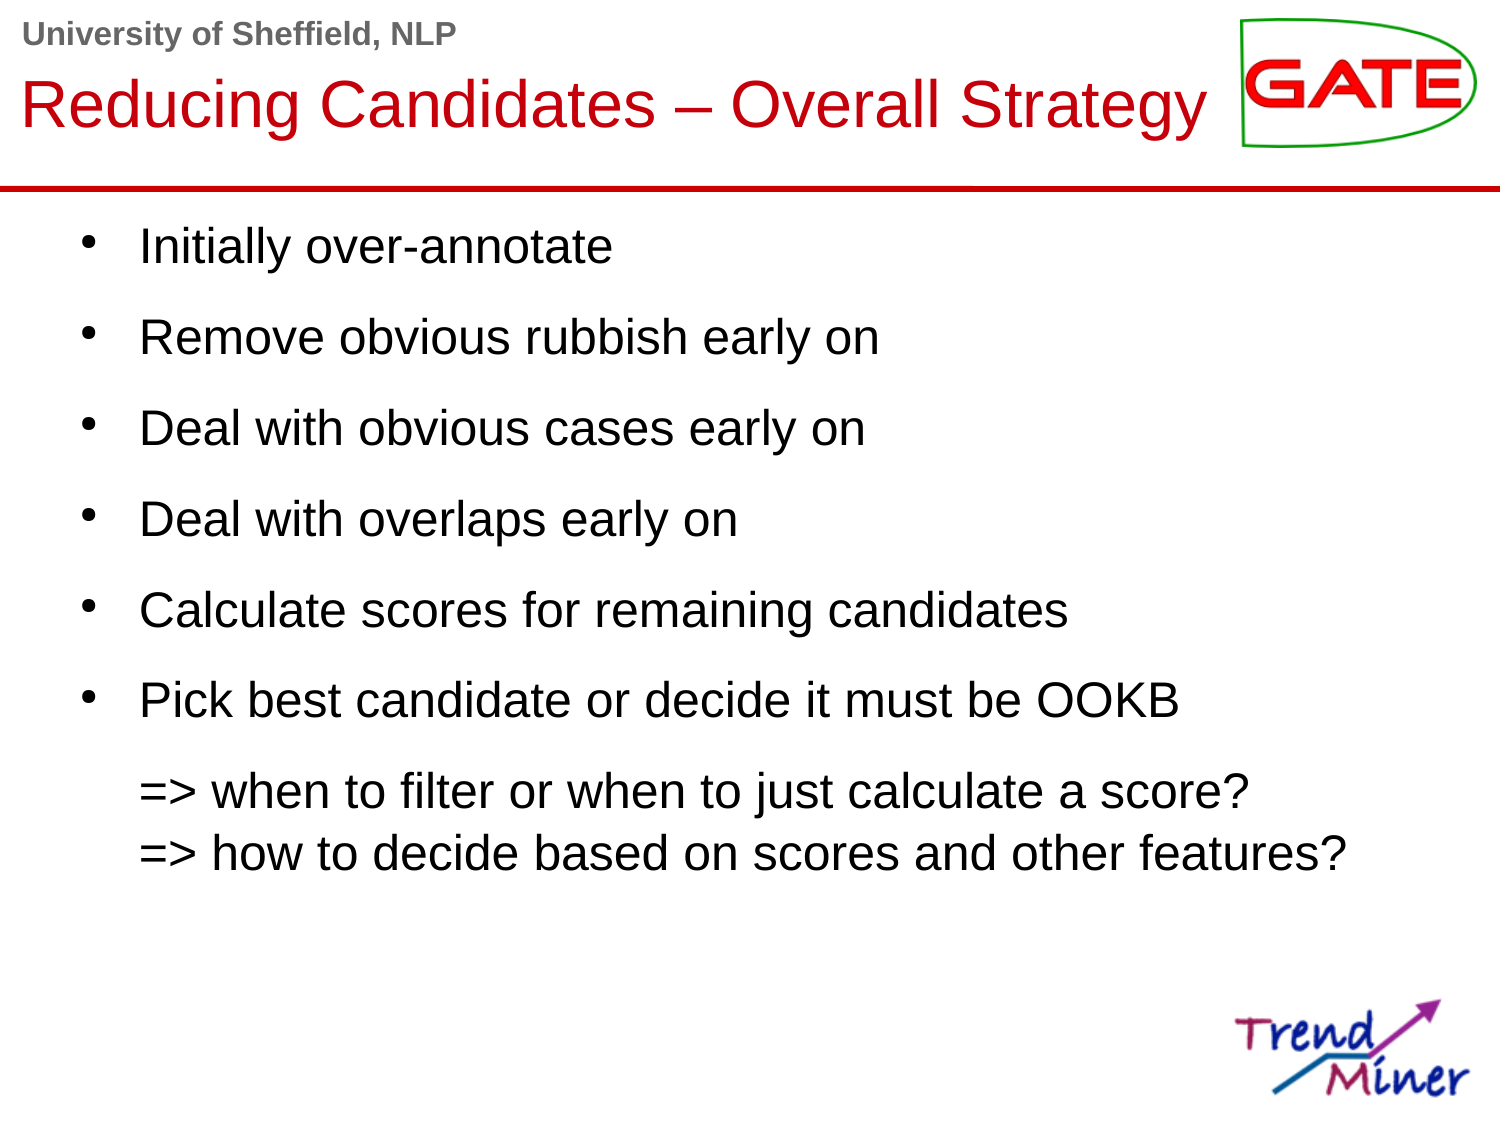

# Reducing Candidates – Overall Strategy
Initially over-annotate
Remove obvious rubbish early on
Deal with obvious cases early on
Deal with overlaps early on
Calculate scores for remaining candidates
Pick best candidate or decide it must be OOKB
=> when to filter or when to just calculate a score?
=> how to decide based on scores and other features?